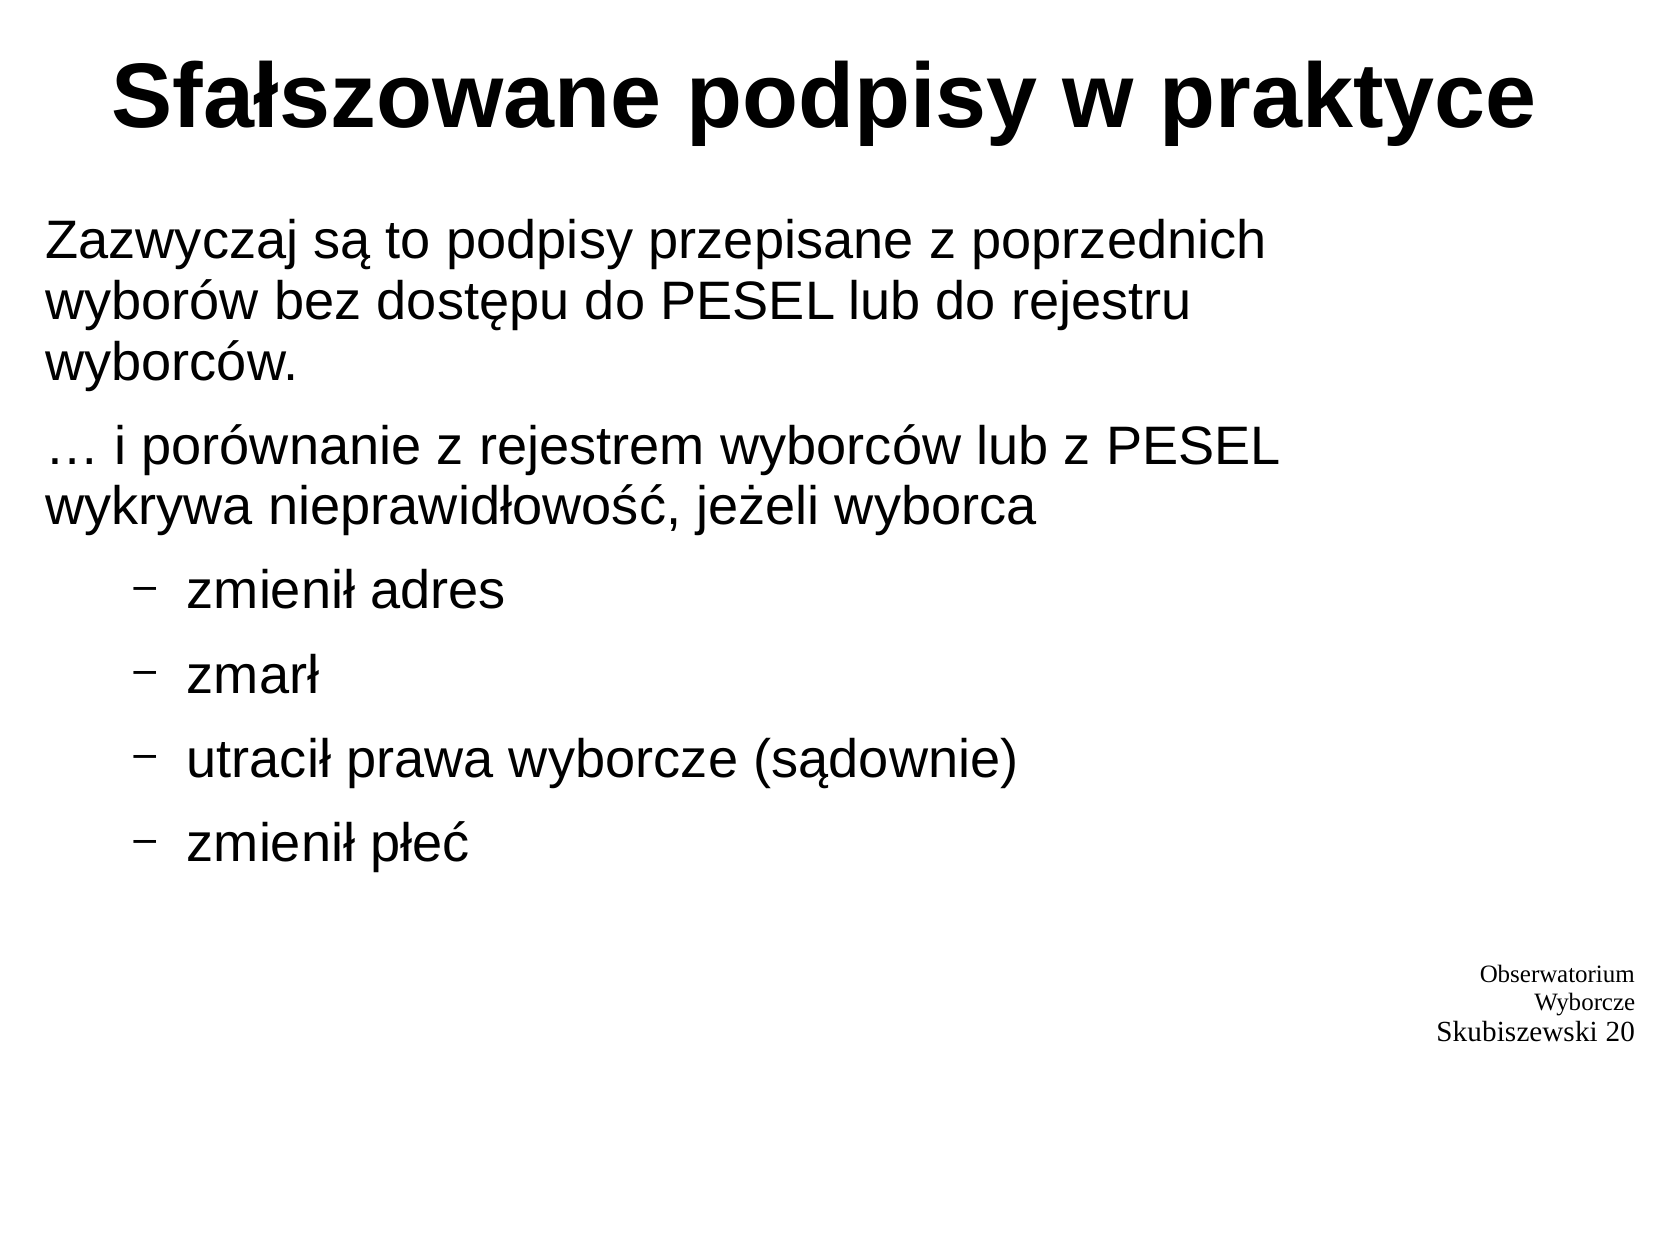

# Sfałszowane podpisy w praktyce
Zazwyczaj są to podpisy przepisane z poprzednich wyborów bez dostępu do PESEL lub do rejestru wyborców.
… i porównanie z rejestrem wyborców lub z PESEL wykrywa nieprawidłowość, jeżeli wyborca
zmienił adres
zmarł
utracił prawa wyborcze (sądownie)
zmienił płeć
20